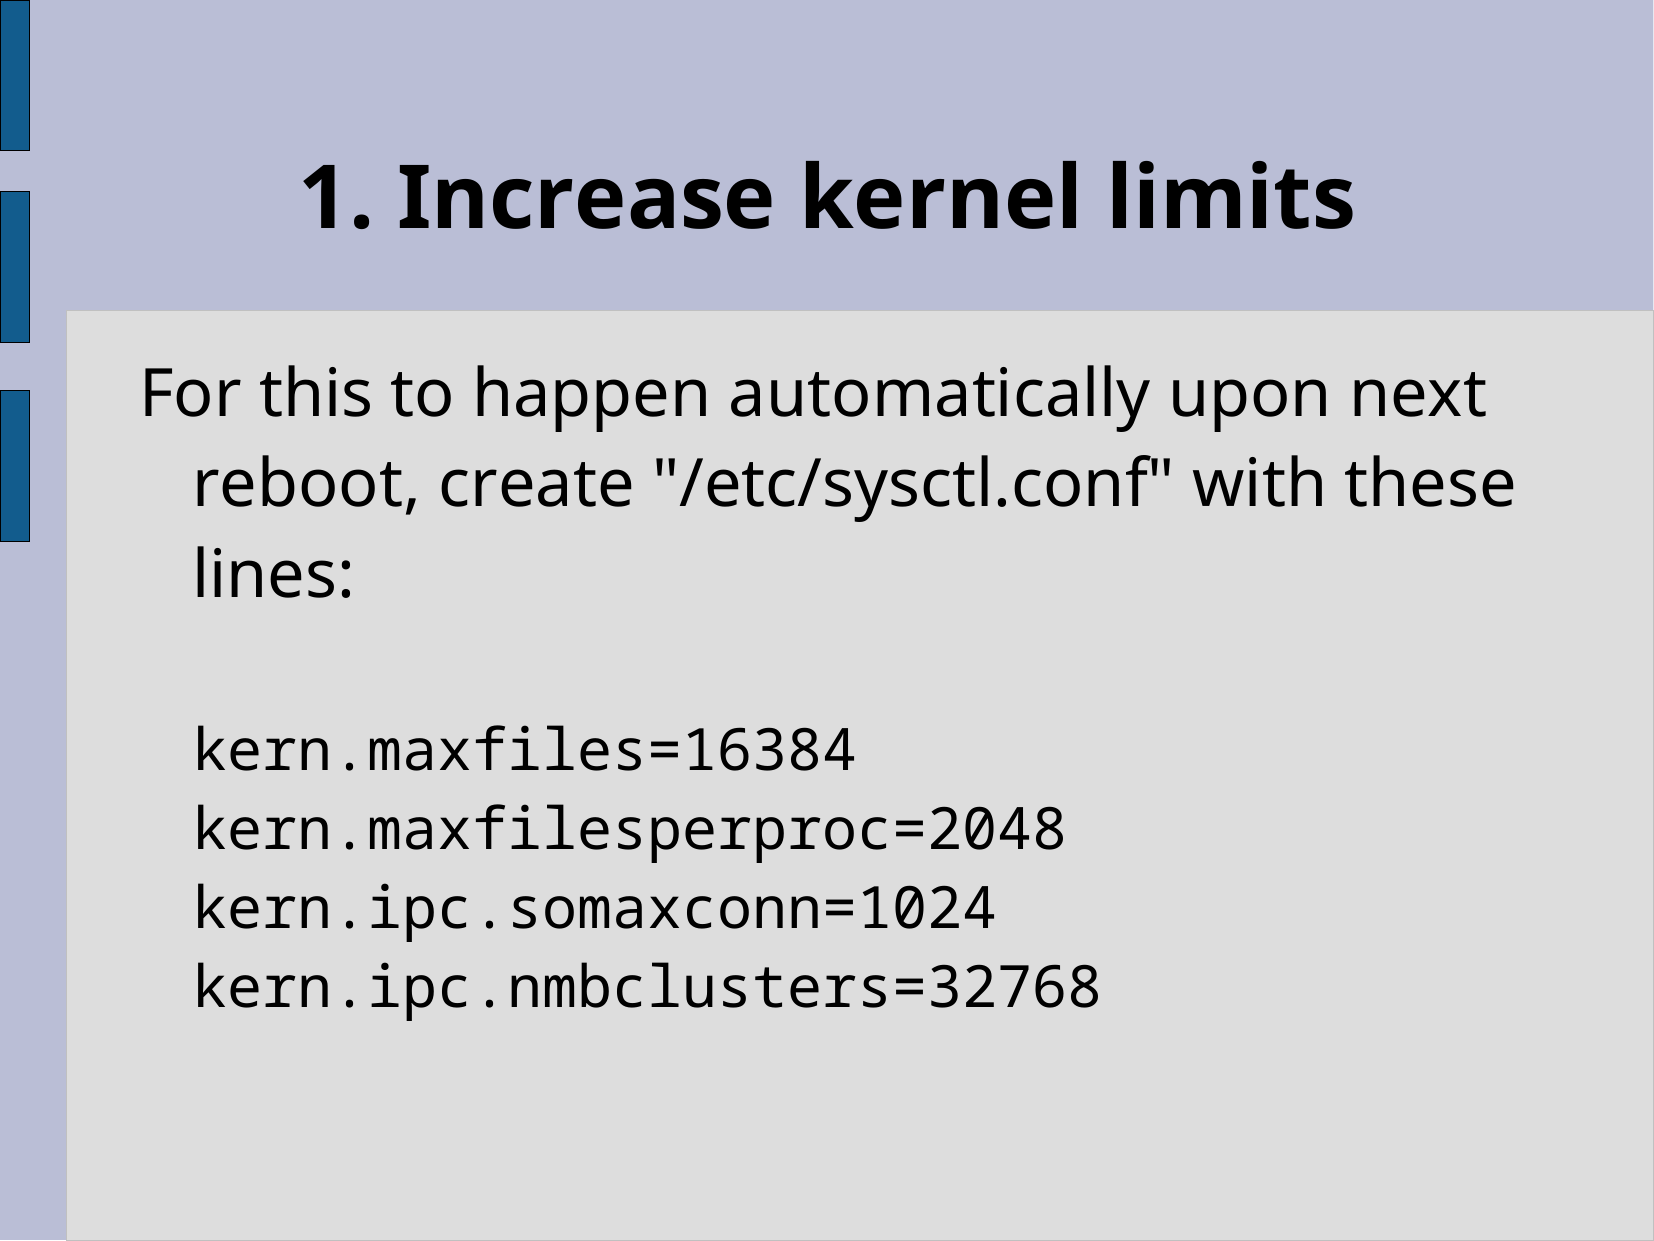

# 1. Increase kernel limits
For this to happen automatically upon next reboot, create "/etc/sysctl.conf" with these lines:
kern.maxfiles=16384
kern.maxfilesperproc=2048
kern.ipc.somaxconn=1024
kern.ipc.nmbclusters=32768